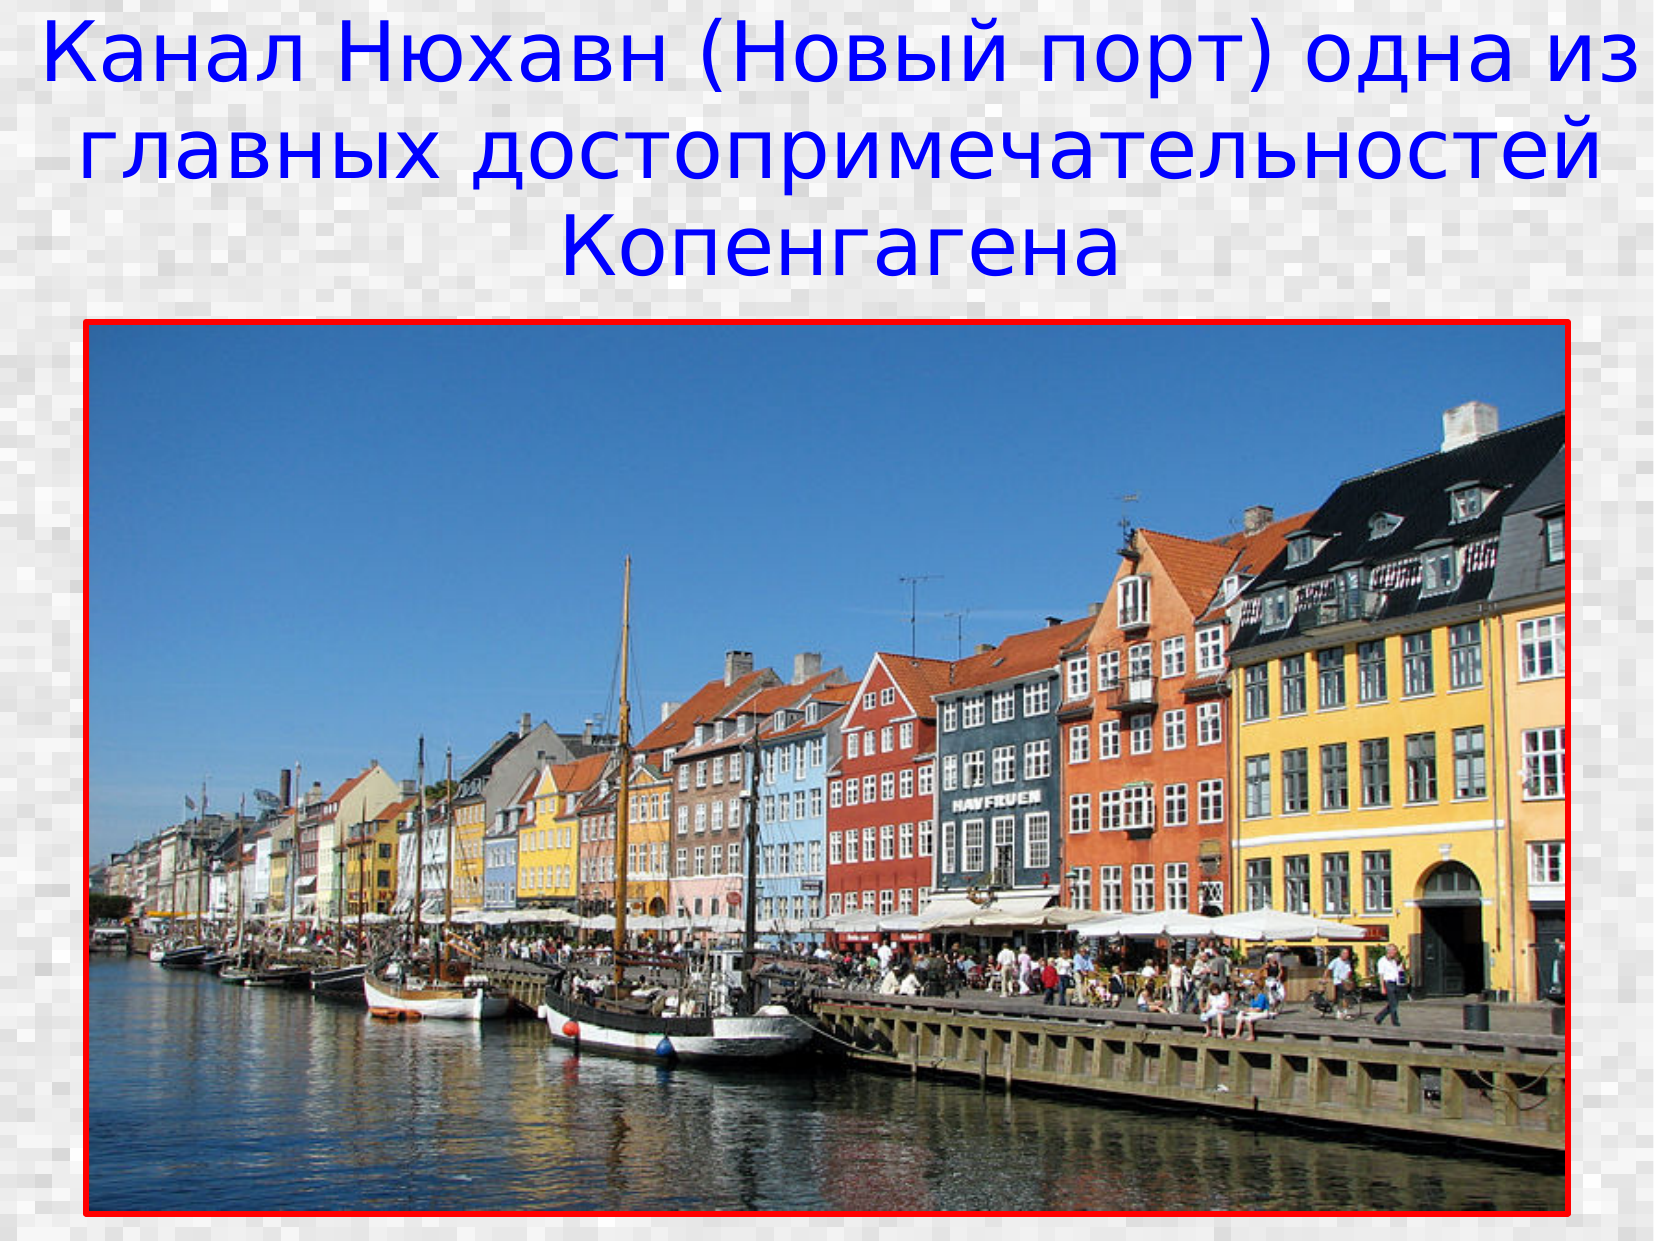

# Канал Нюхавн (Новый порт) одна из главных достопримечательностей Копенгагена